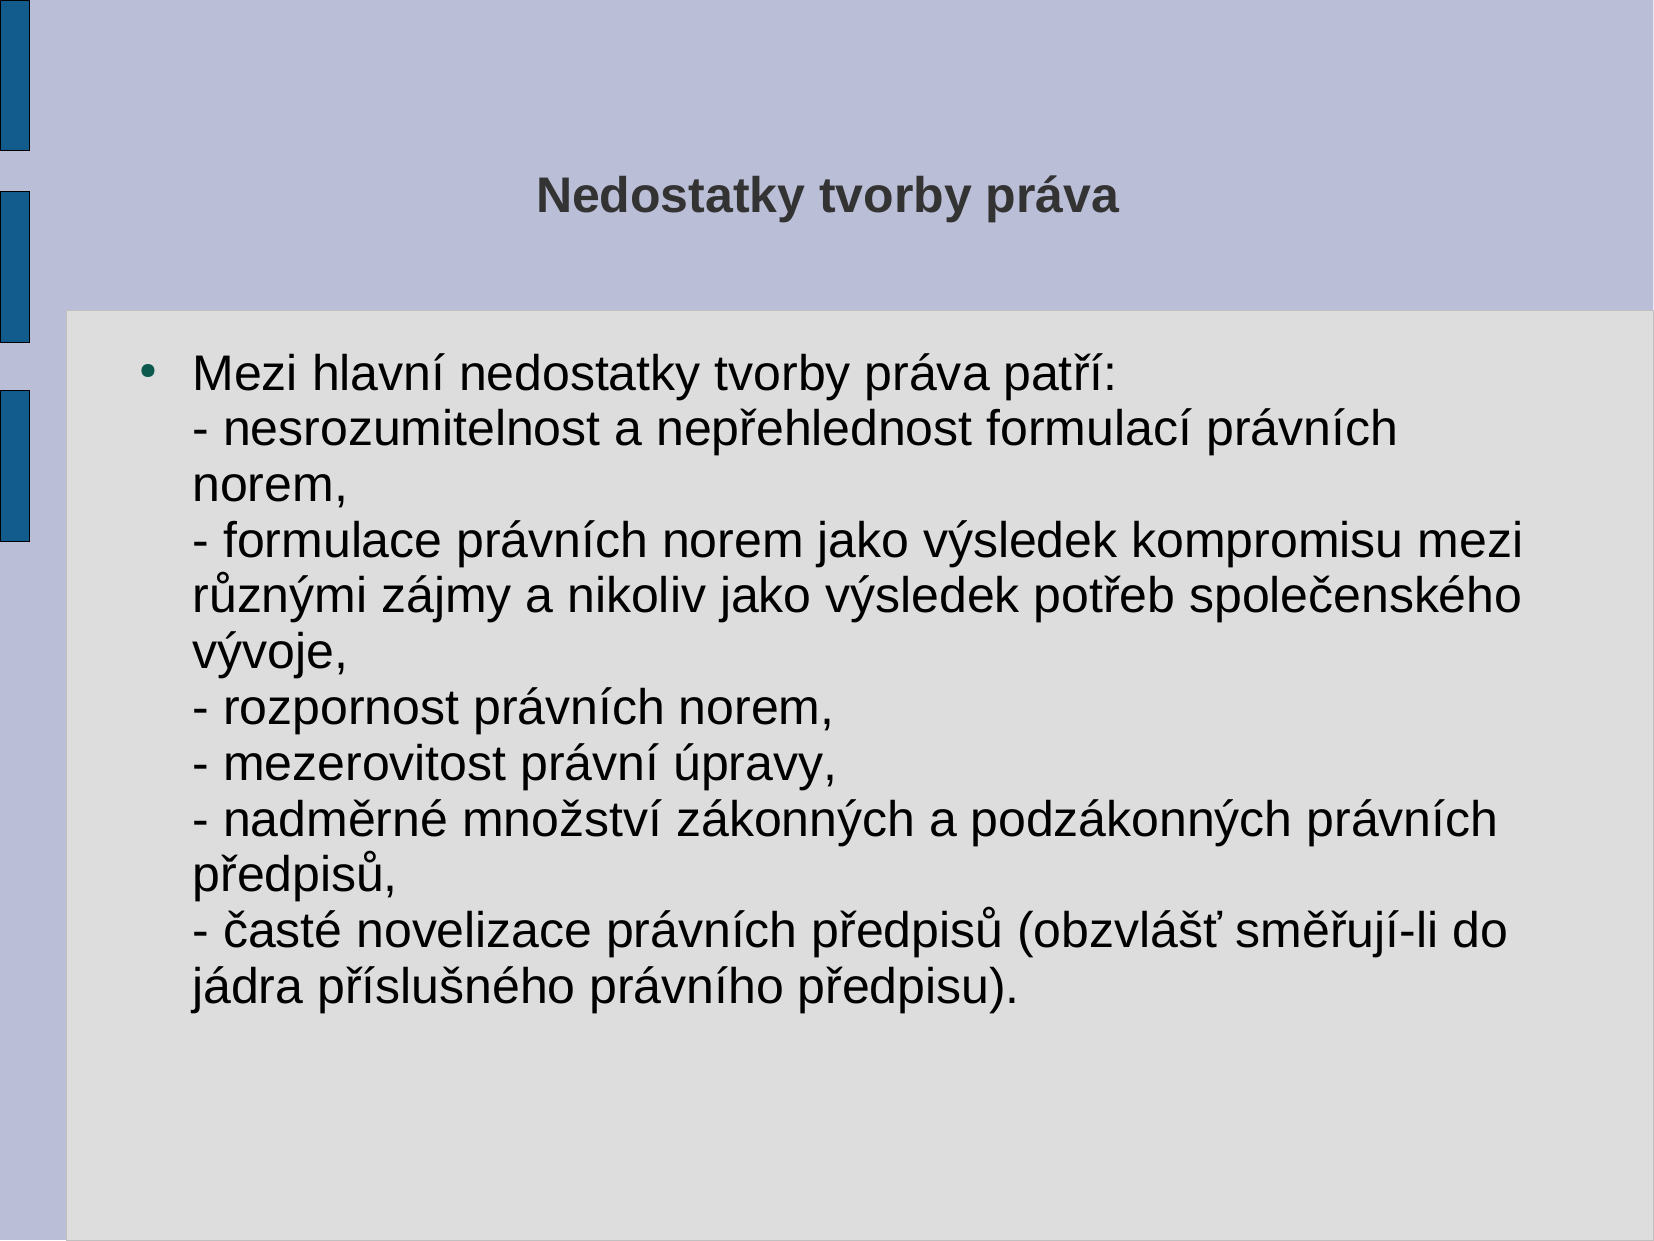

# Nedostatky tvorby práva
Mezi hlavní nedostatky tvorby práva patří:
- nesrozumitelnost a nepřehlednost formulací právních norem,
- formulace právních norem jako výsledek kompromisu mezi různými zájmy a nikoliv jako výsledek potřeb společenského vývoje,
- rozpornost právních norem,
- mezerovitost právní úpravy,
- nadměrné množství zákonných a podzákonných právních předpisů,
- časté novelizace právních předpisů (obzvlášť směřují-li do jádra příslušného právního předpisu).